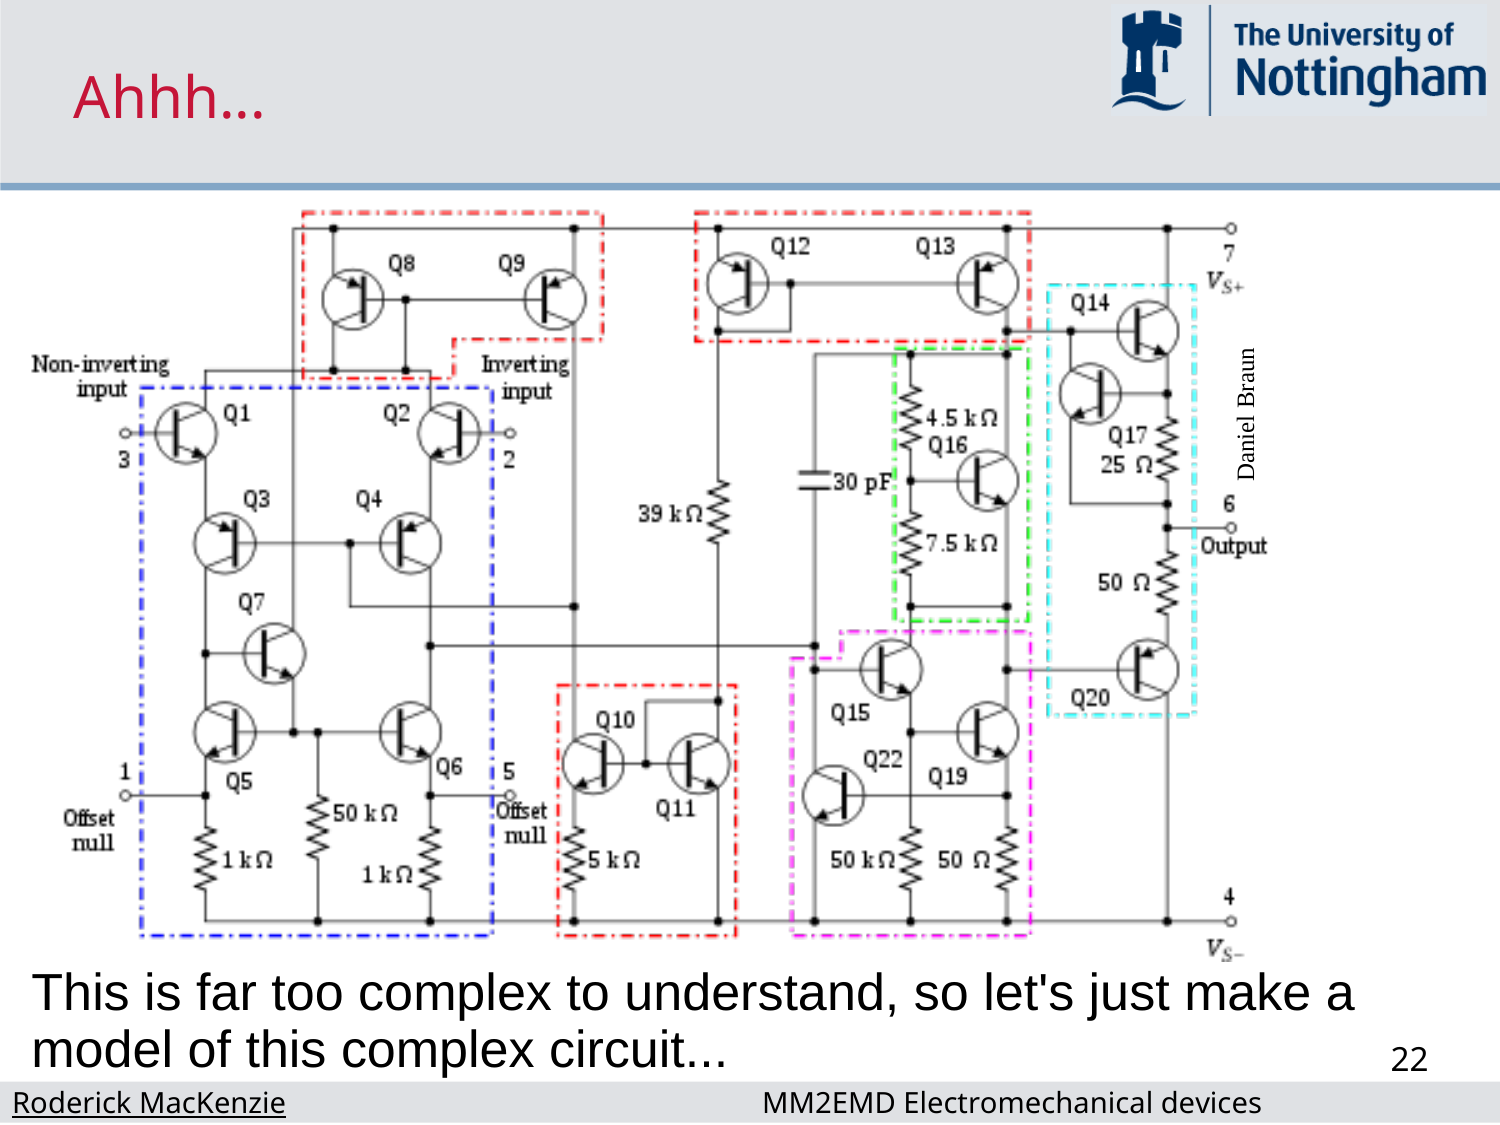

# Ahhh...
Daniel Braun
This is far too complex to understand, so let's just make a model of this complex circuit...